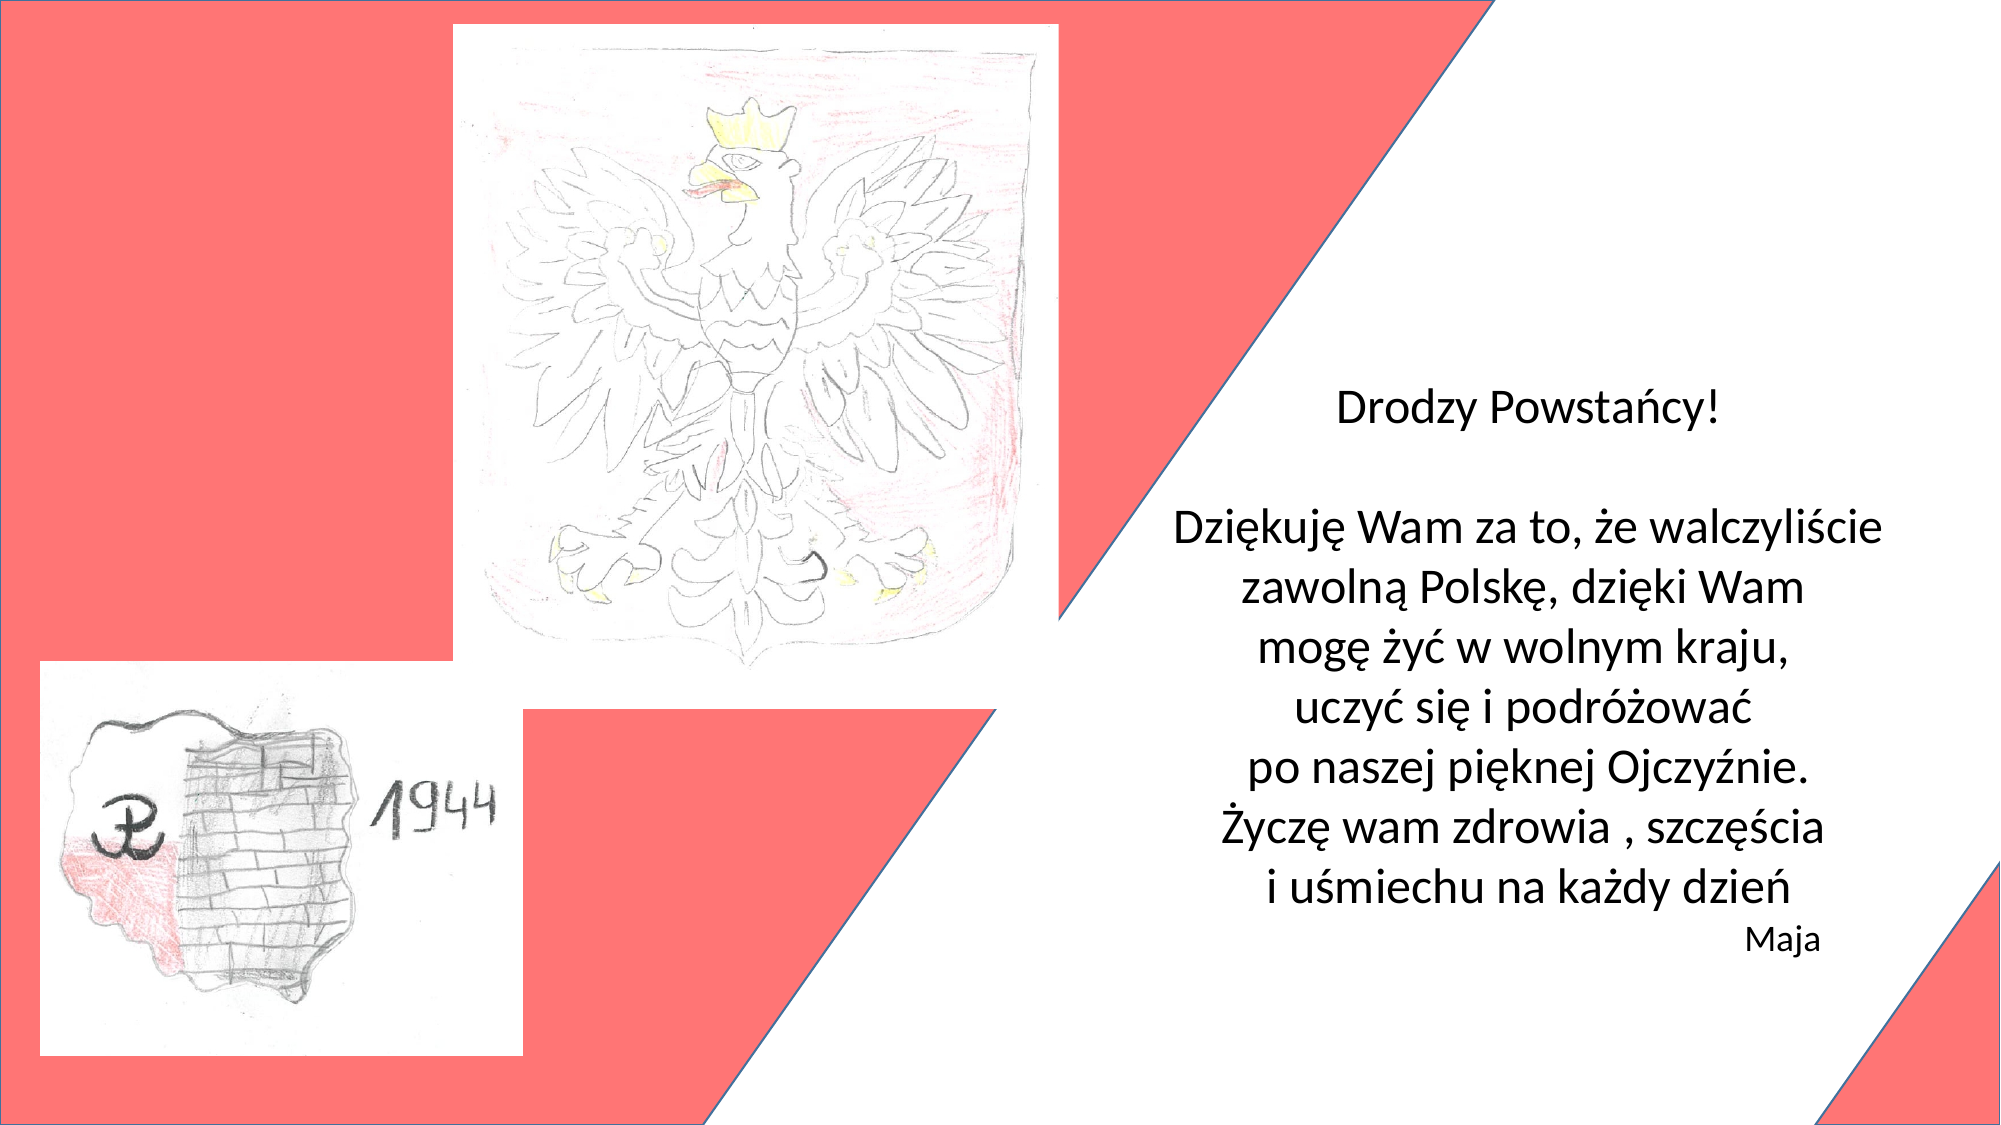

Drodzy Powstańcy!
 Dziękuję Wam za to, że walczyliście
zawolną Polskę, dzięki Wam
mogę żyć w wolnym kraju,
uczyć się i podróżować
po naszej pięknej Ojczyźnie.
Życzę wam zdrowia , szczęścia
i uśmiechu na każdy dzień
 Maja